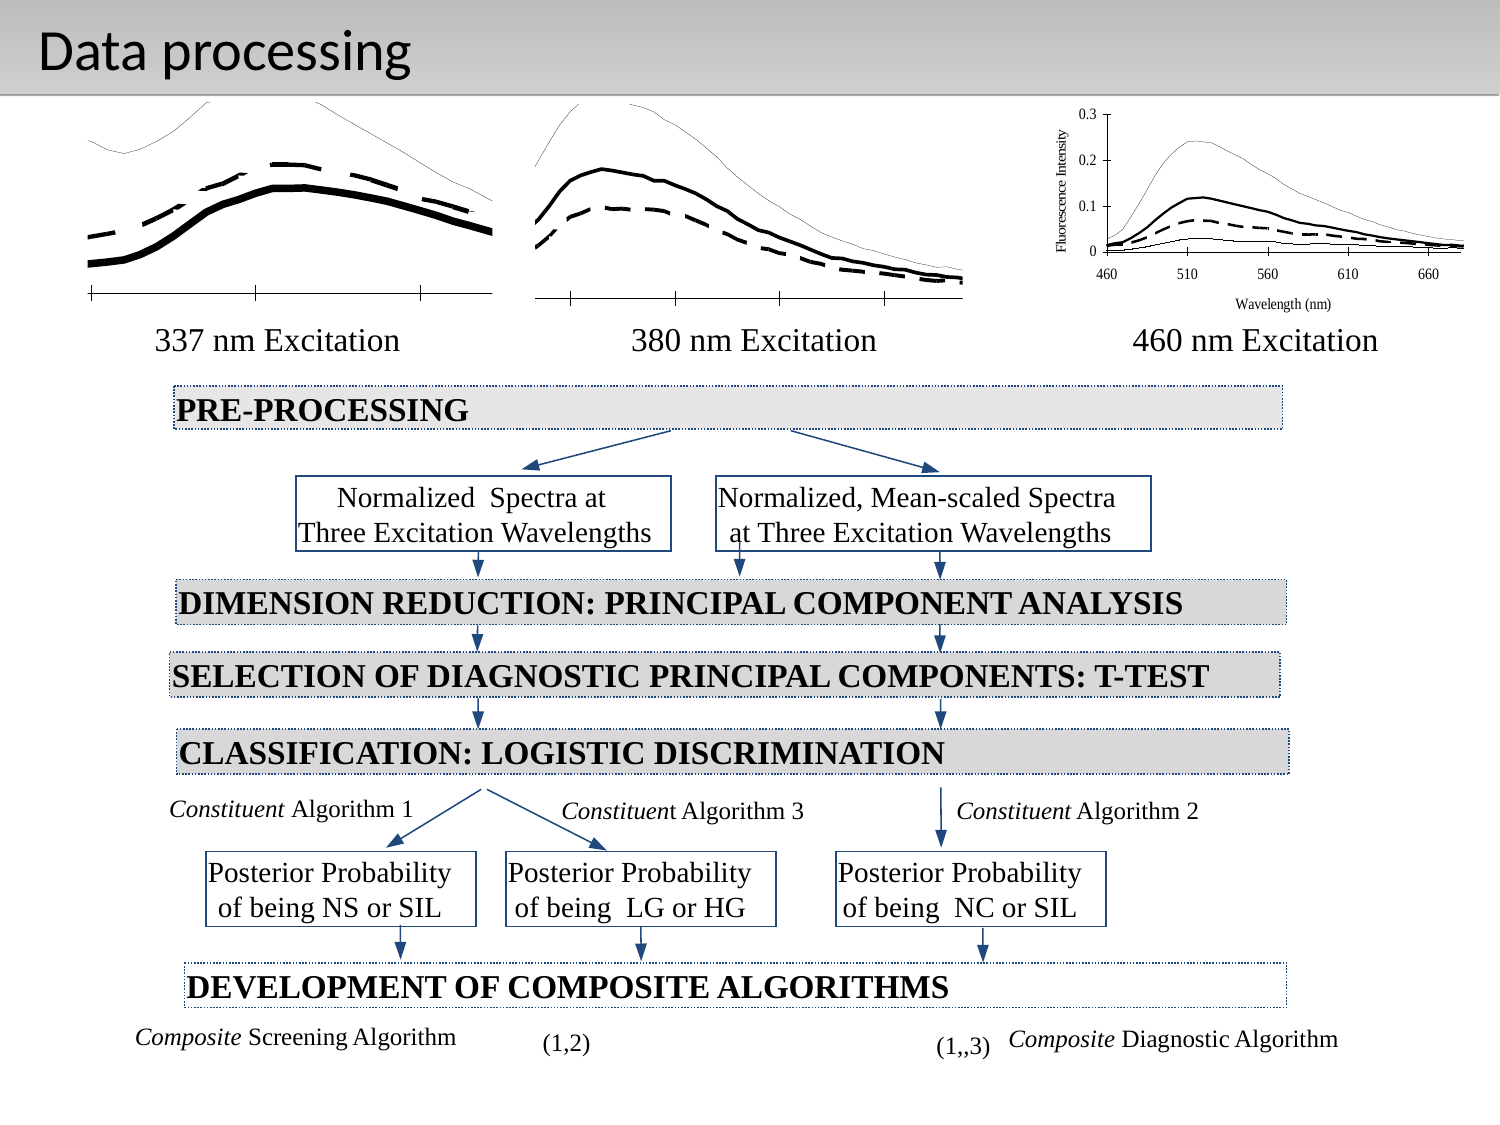

# Data processing
 337 nm Excitation 380 nm Excitation 460 nm Excitation
PRE-PROCESSING
Normalized Spectra at
Three Excitation Wavelengths
Normalized, Mean-scaled Spectra
 at Three Excitation Wavelengths
DIMENSION REDUCTION: PRINCIPAL COMPONENT ANALYSIS
SELECTION OF DIAGNOSTIC PRINCIPAL COMPONENTS: T-TEST
CLASSIFICATION: LOGISTIC DISCRIMINATION
Constituent Algorithm 1
Constituent Algorithm 3
Constituent Algorithm 2
Posterior Probability of being NS or SIL
Posterior Probability of being LG or HG
Posterior Probability of being NC or SIL
DEVELOPMENT OF COMPOSITE ALGORITHMS
Composite Screening Algorithm
Composite Diagnostic Algorithm
(1,2)
(1,,3)